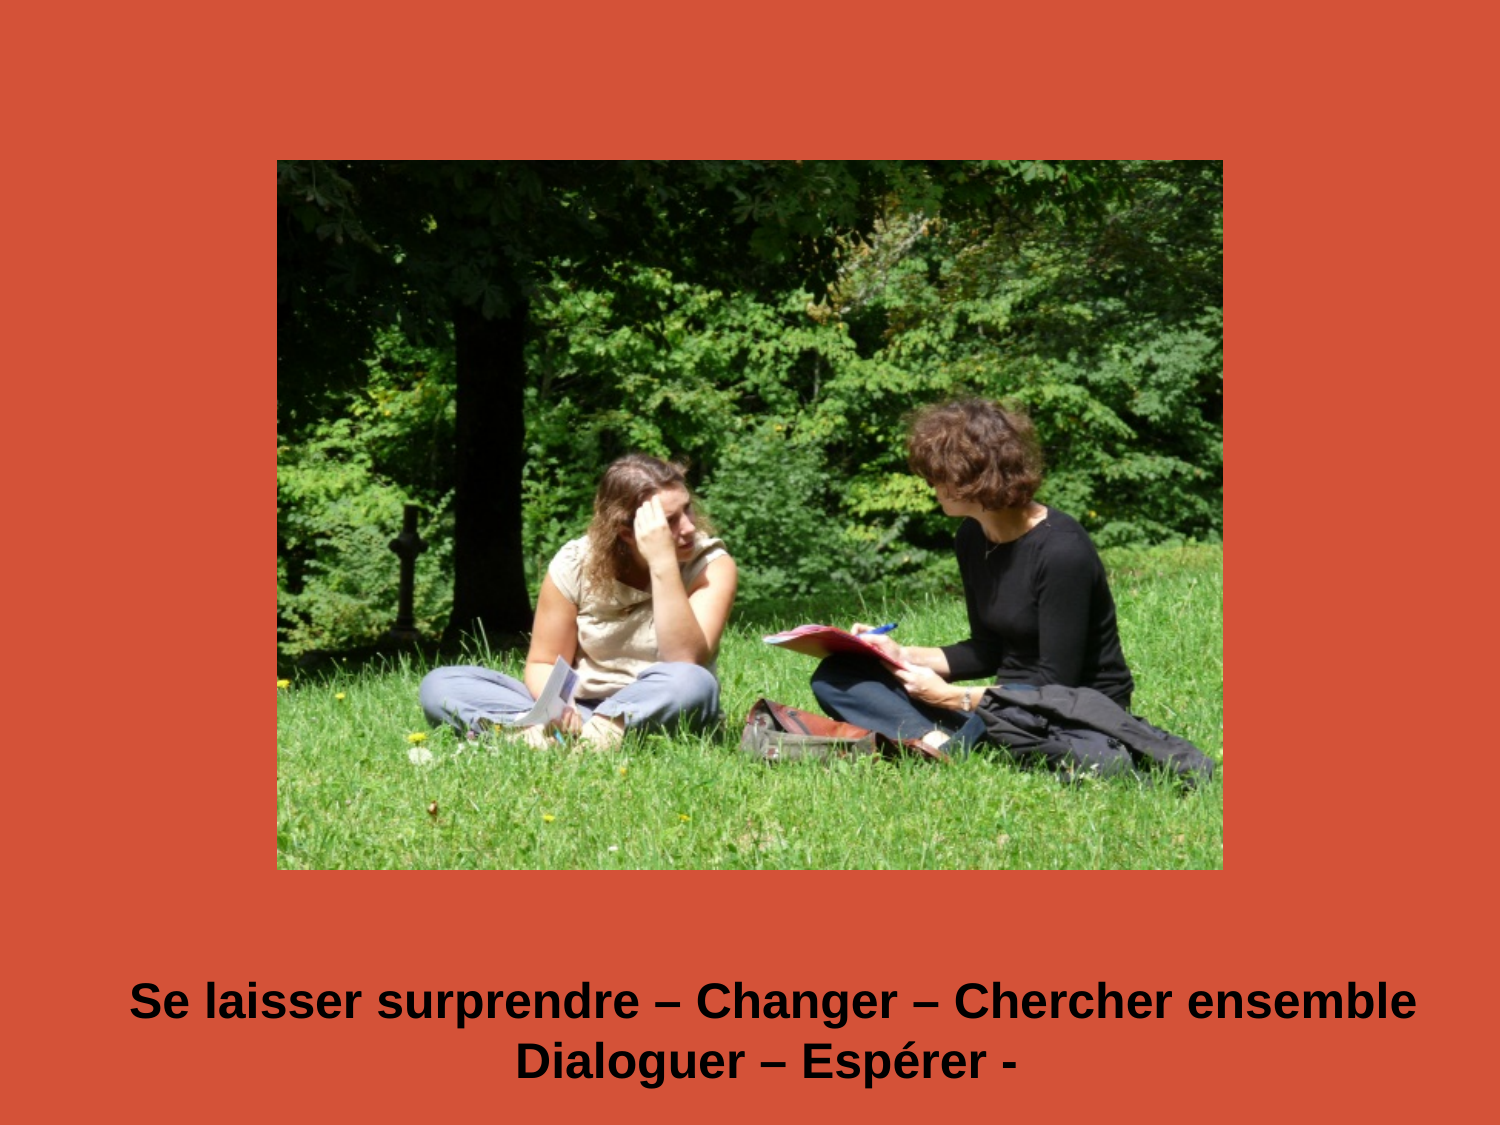

Se laisser surprendre – Changer – Chercher ensemble Dialoguer – Espérer -